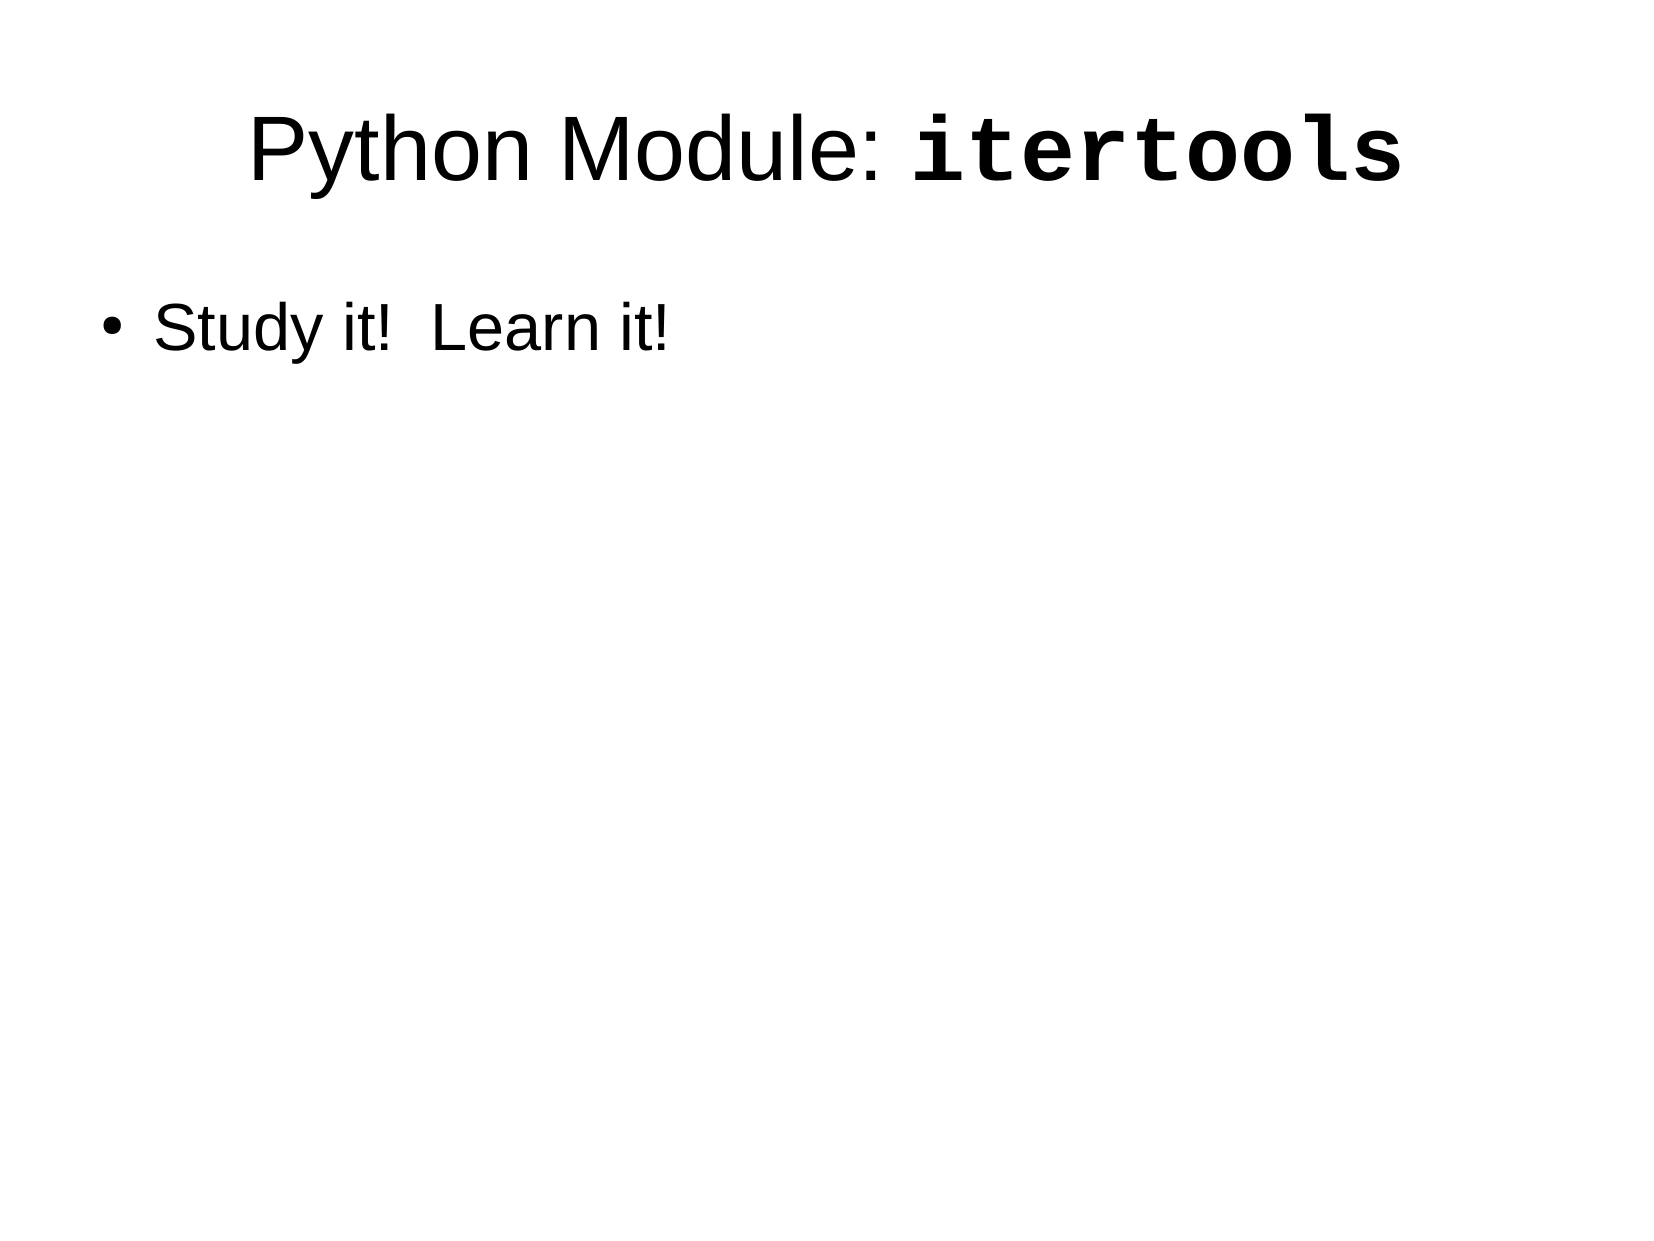

# Python Module: itertools
Study it! Learn it!